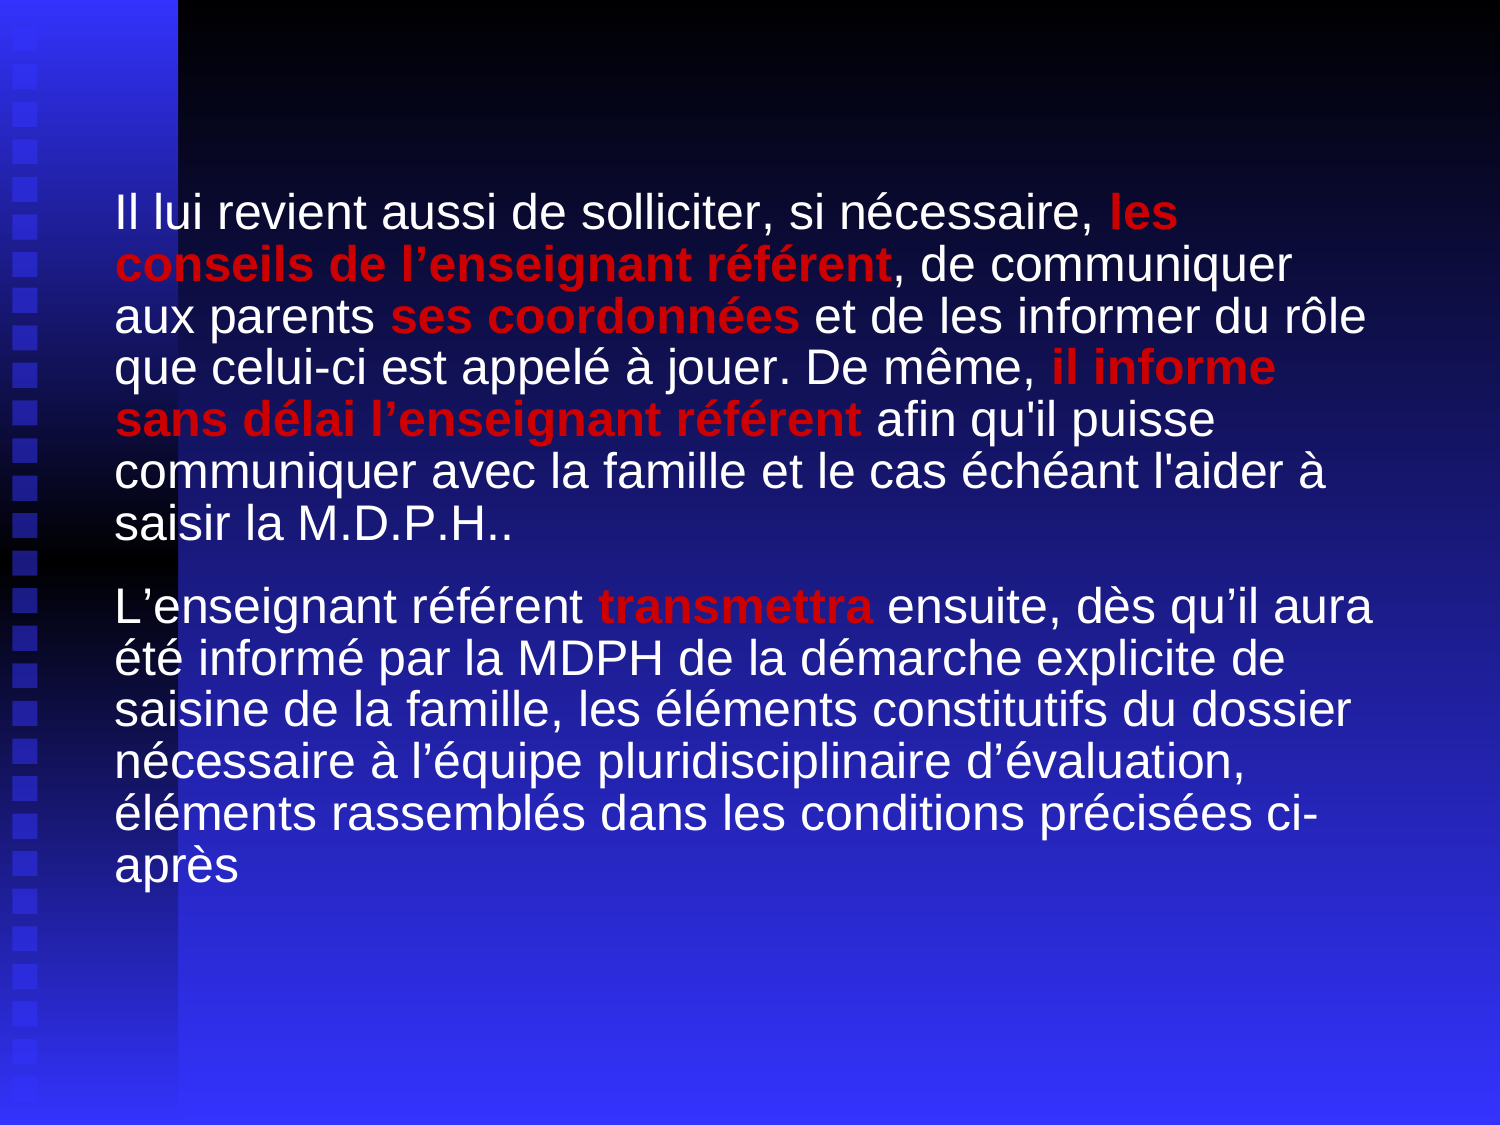

Il lui revient aussi de solliciter, si nécessaire, les conseils de l’enseignant référent, de communiquer aux parents ses coordonnées et de les informer du rôle que celui-ci est appelé à jouer. De même, il informe sans délai l’enseignant référent afin qu'il puisse communiquer avec la famille et le cas échéant l'aider à saisir la M.D.P.H..
L’enseignant référent transmettra ensuite, dès qu’il aura été informé par la MDPH de la démarche explicite de saisine de la famille, les éléments constitutifs du dossier nécessaire à l’équipe pluridisciplinaire d’évaluation, éléments rassemblés dans les conditions précisées ci-après